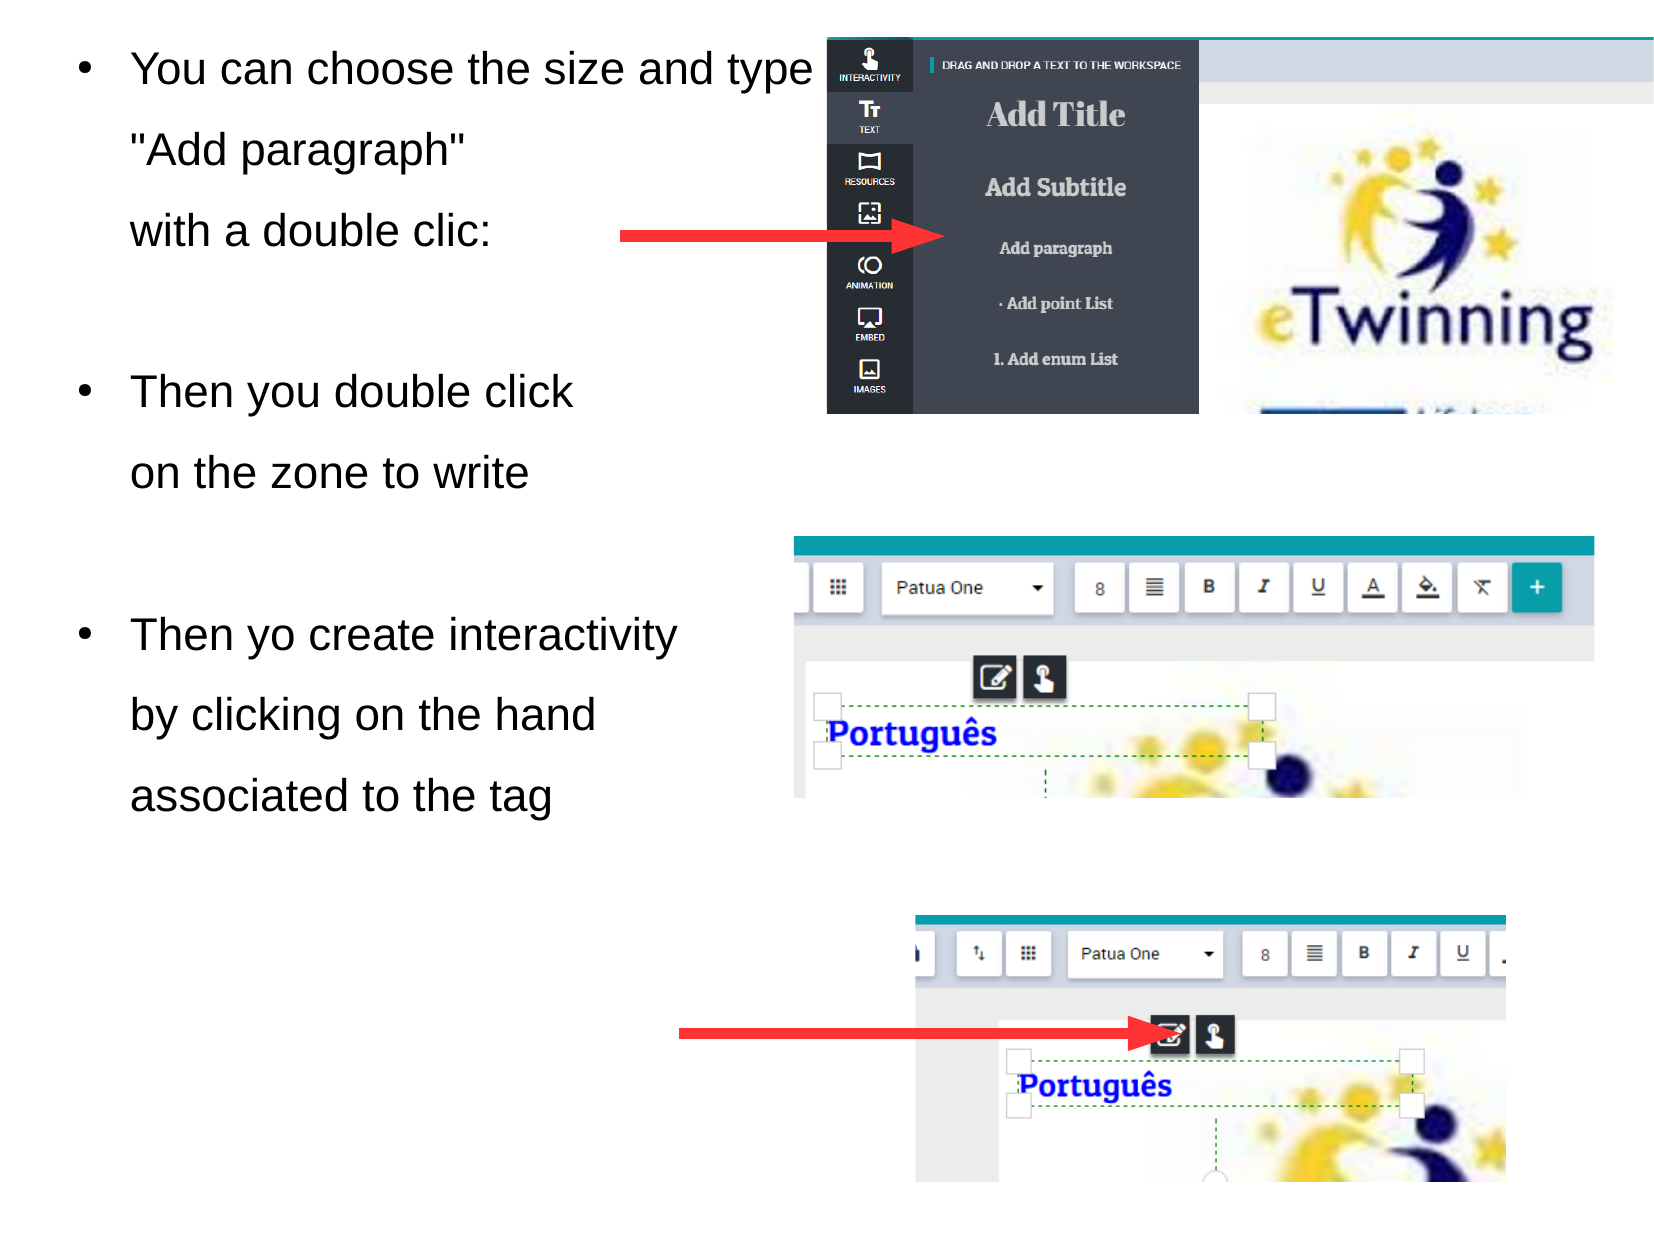

# You can choose the size and type of text
"Add paragraph"
with a double clic:
Then you double click
on the zone to write
Then yo create interactivity
by clicking on the hand
associated to the tag